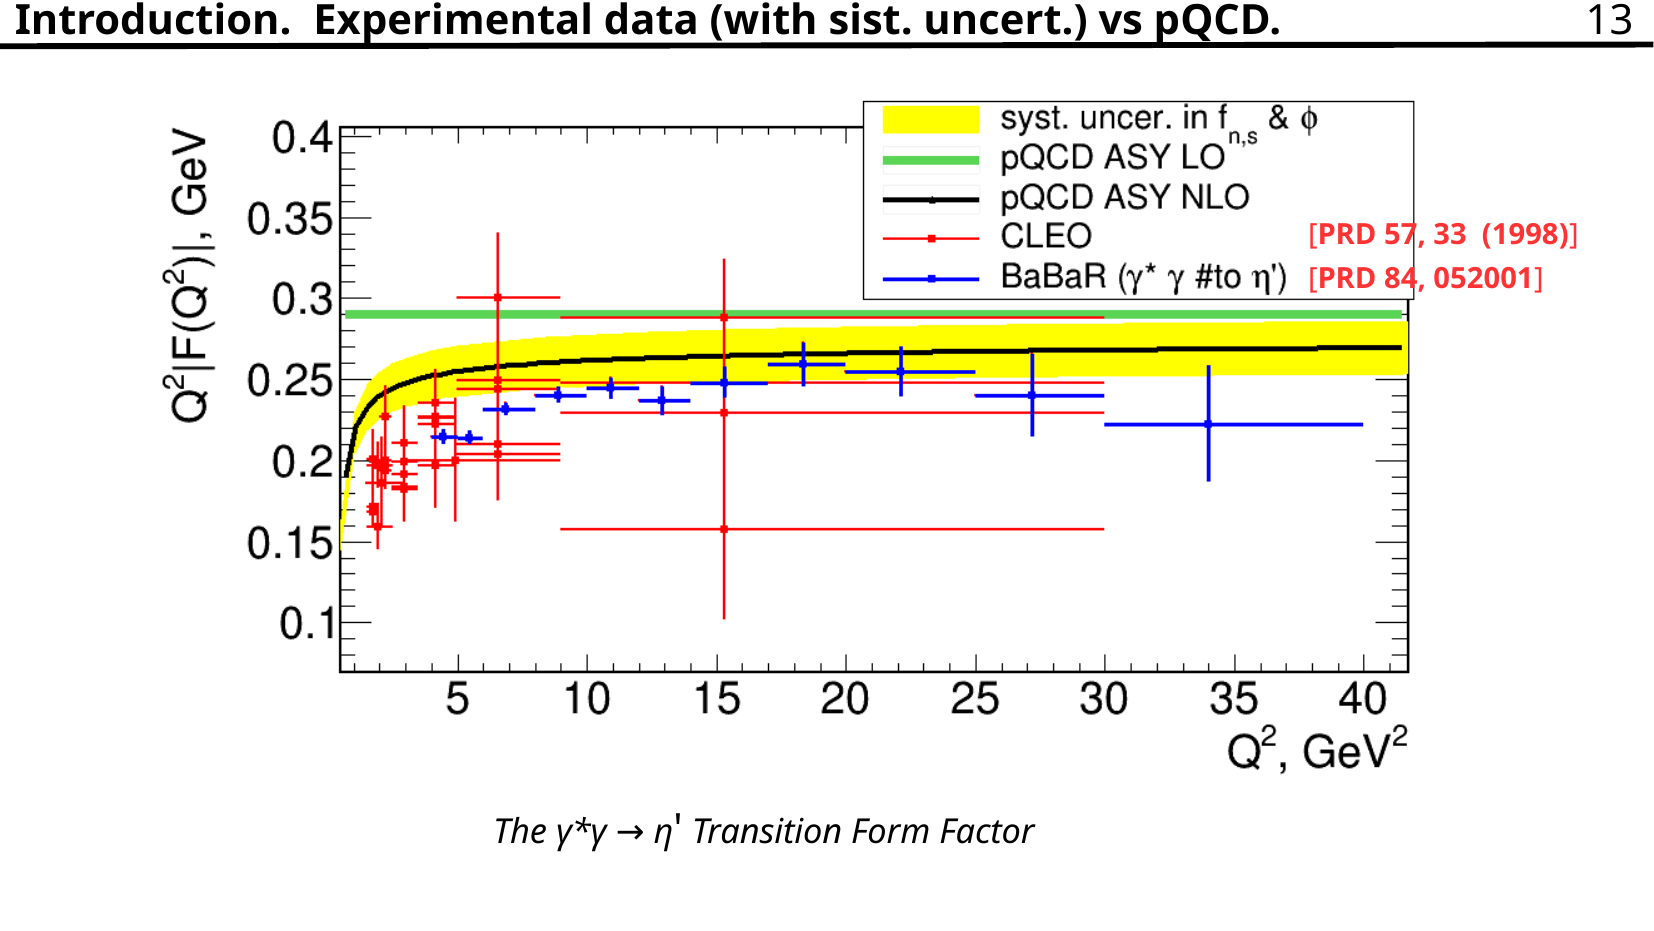

Introduction. Experimental data (with sist. uncert.) vs pQCD.
13
[PRD 57, 33 (1998)]
[PRD 84, 052001]
The γ*γ → η' Transition Form Factor